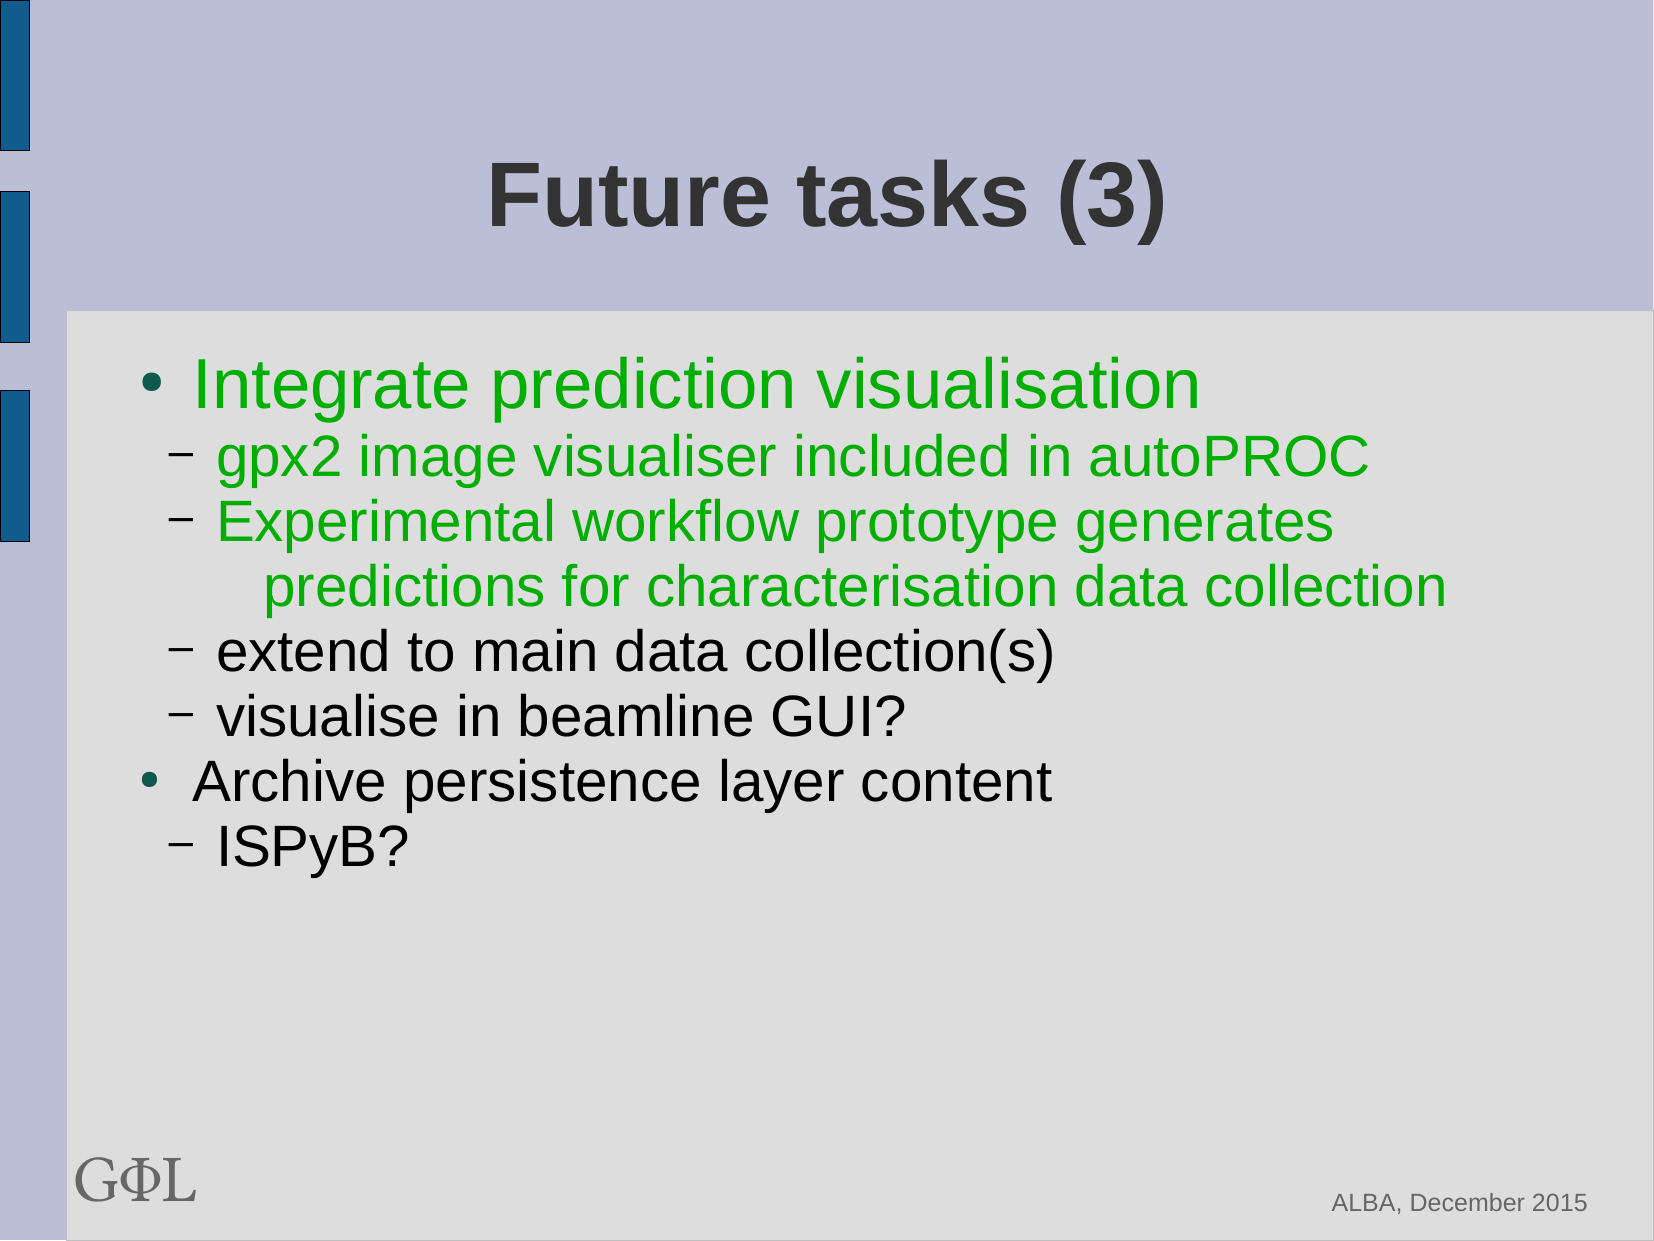

# Future tasks (3)
Integrate prediction visualisation
gpx2 image visualiser included in autoPROC
Experimental workflow prototype generates predictions for characterisation data collection
extend to main data collection(s)
visualise in beamline GUI?
Archive persistence layer content
ISPyB?